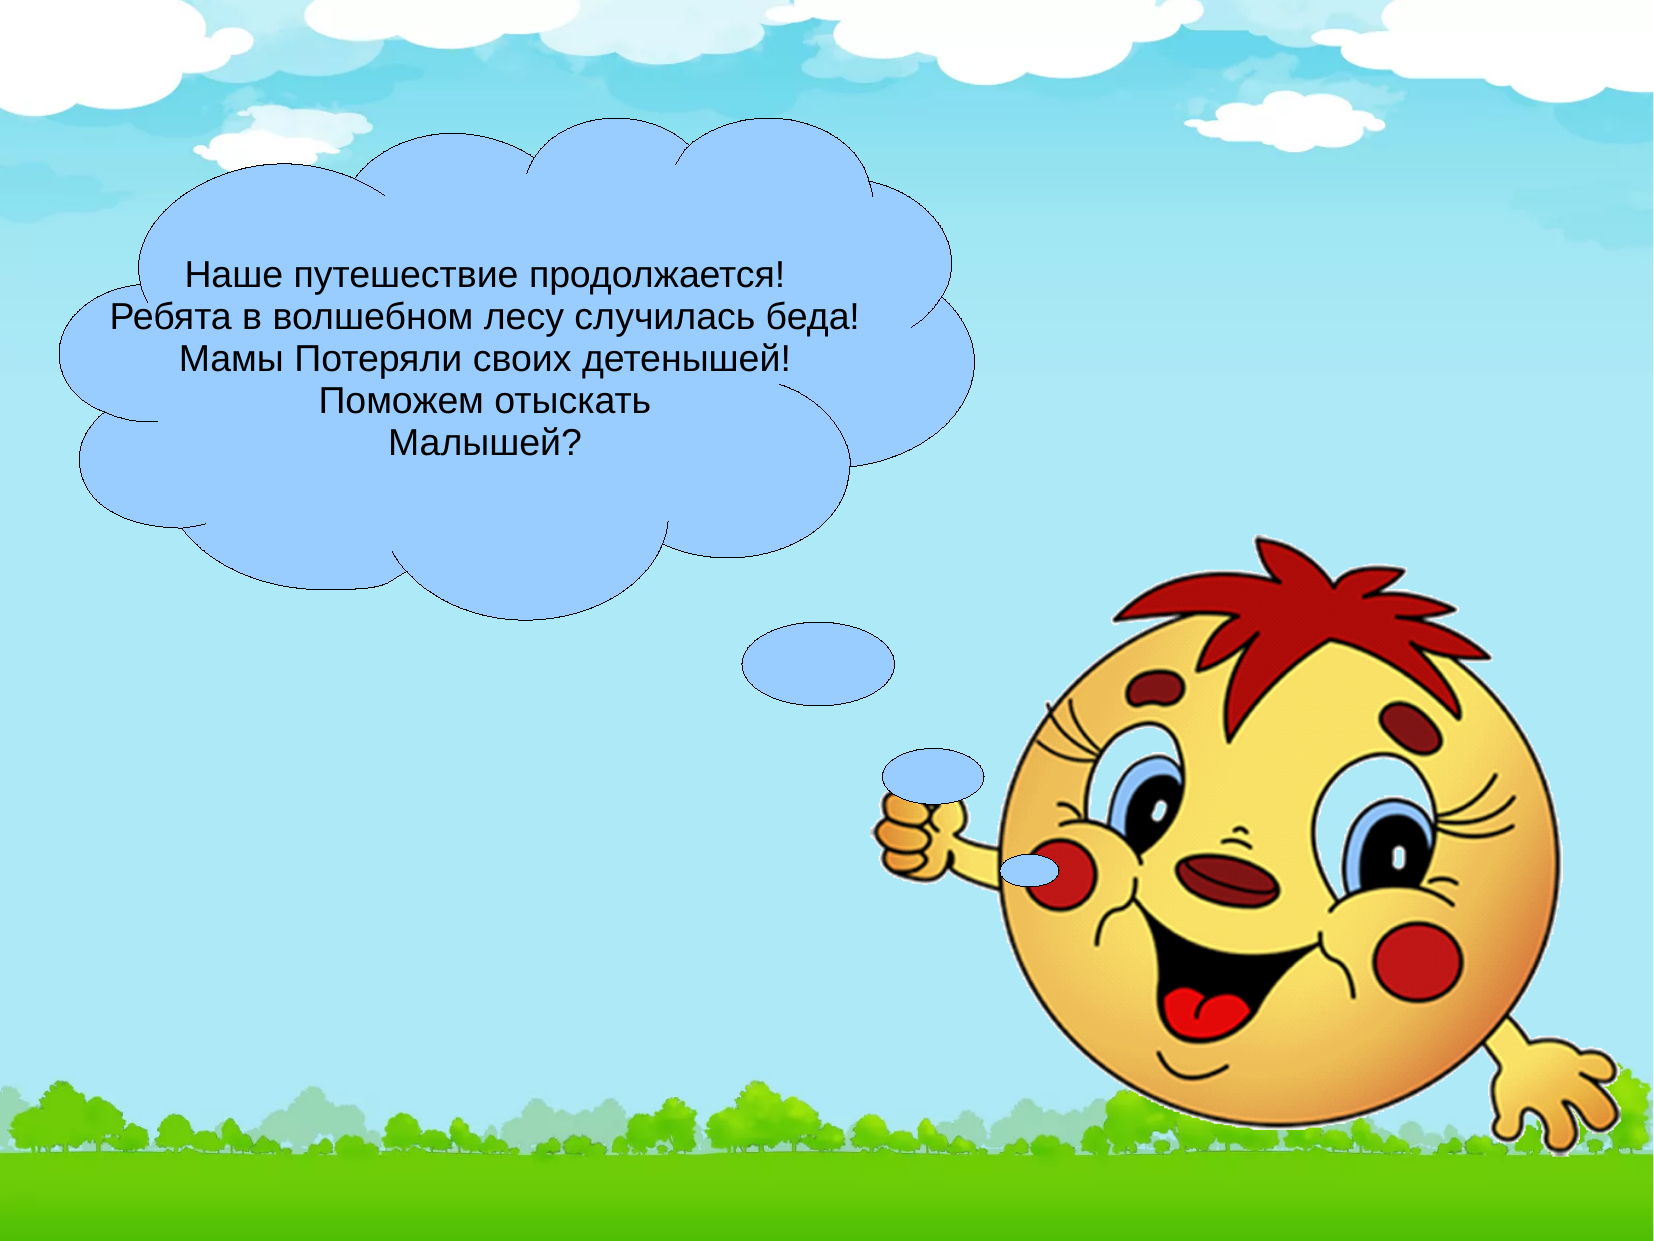

Наше путешествие продолжается!
Ребята в волшебном лесу случилась беда!
Мамы Потеряли своих детенышей!
Поможем отыскать
Малышей?